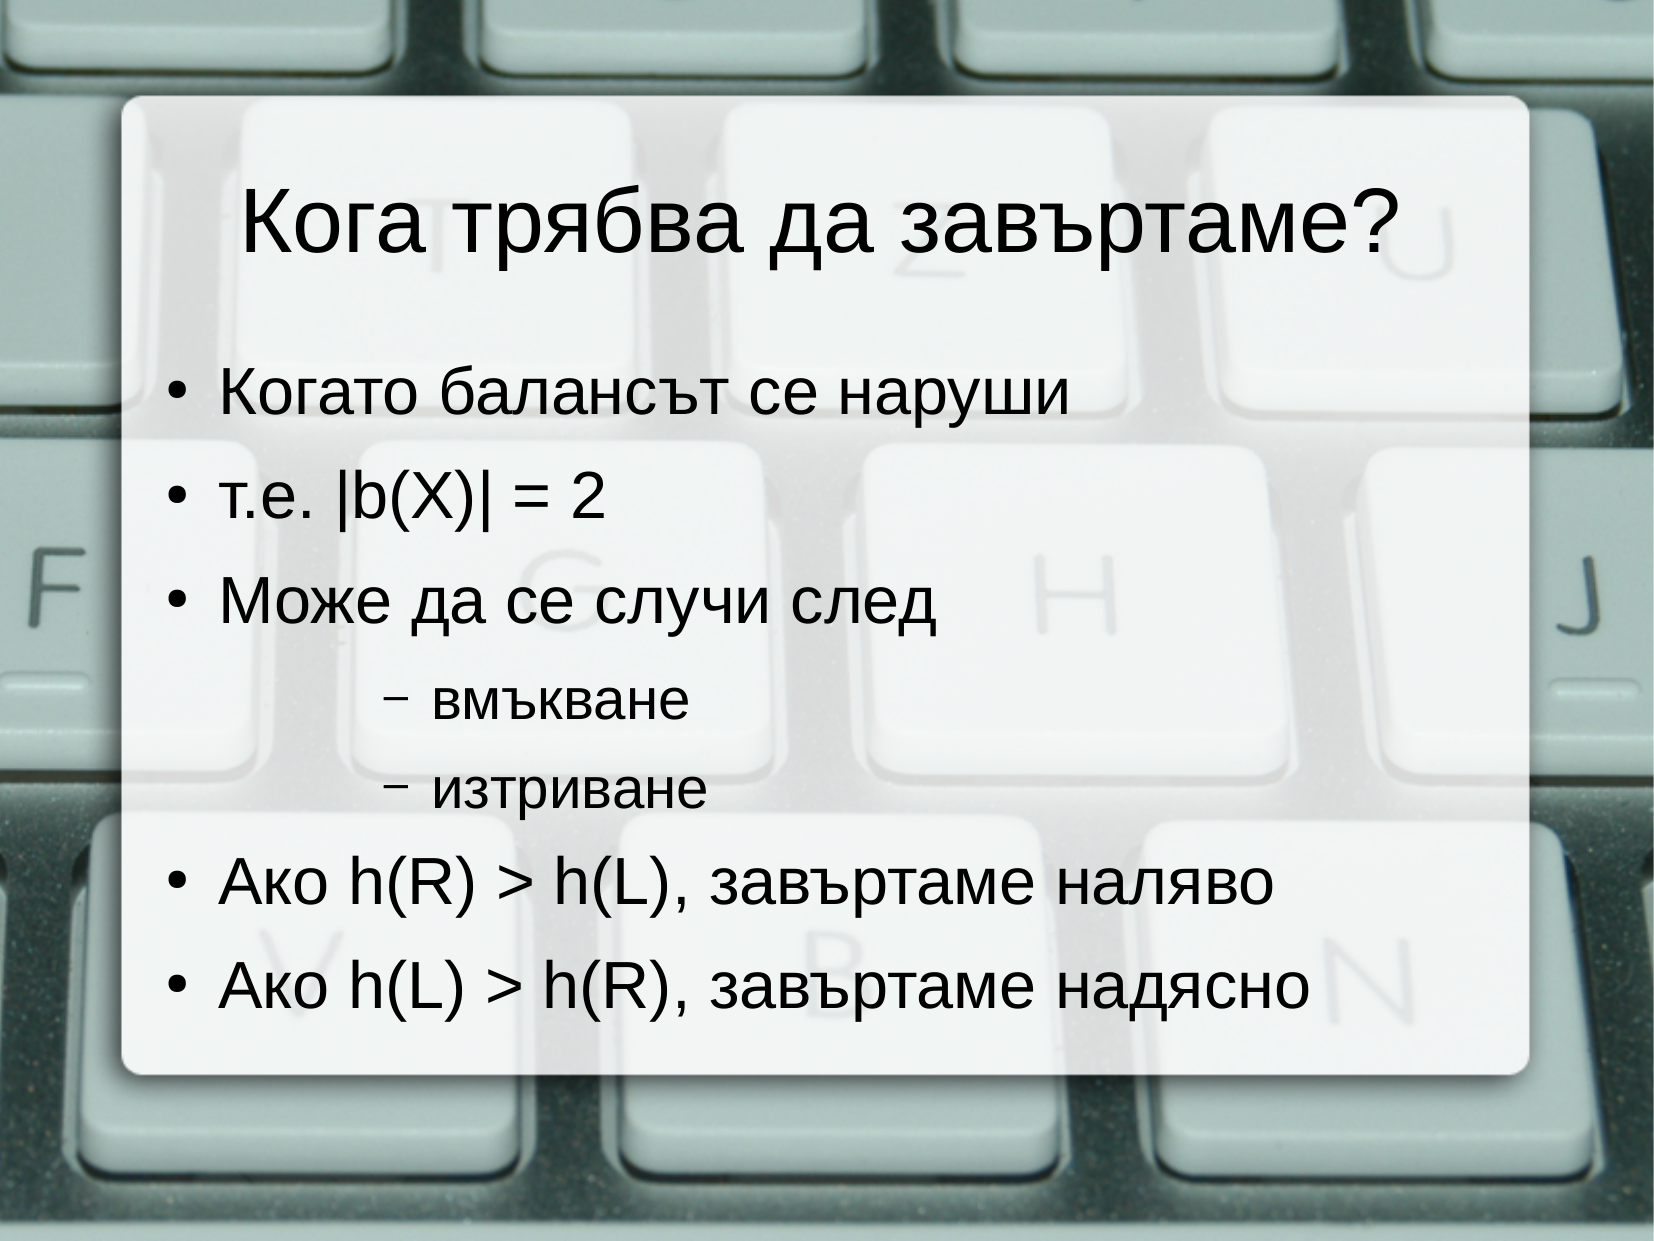

# Кога трябва да завъртаме?
Когато балансът се наруши
т.е. |b(X)| = 2
Може да се случи след
вмъкване
изтриване
Ако h(R) > h(L), завъртаме наляво
Ако h(L) > h(R), завъртаме надясно